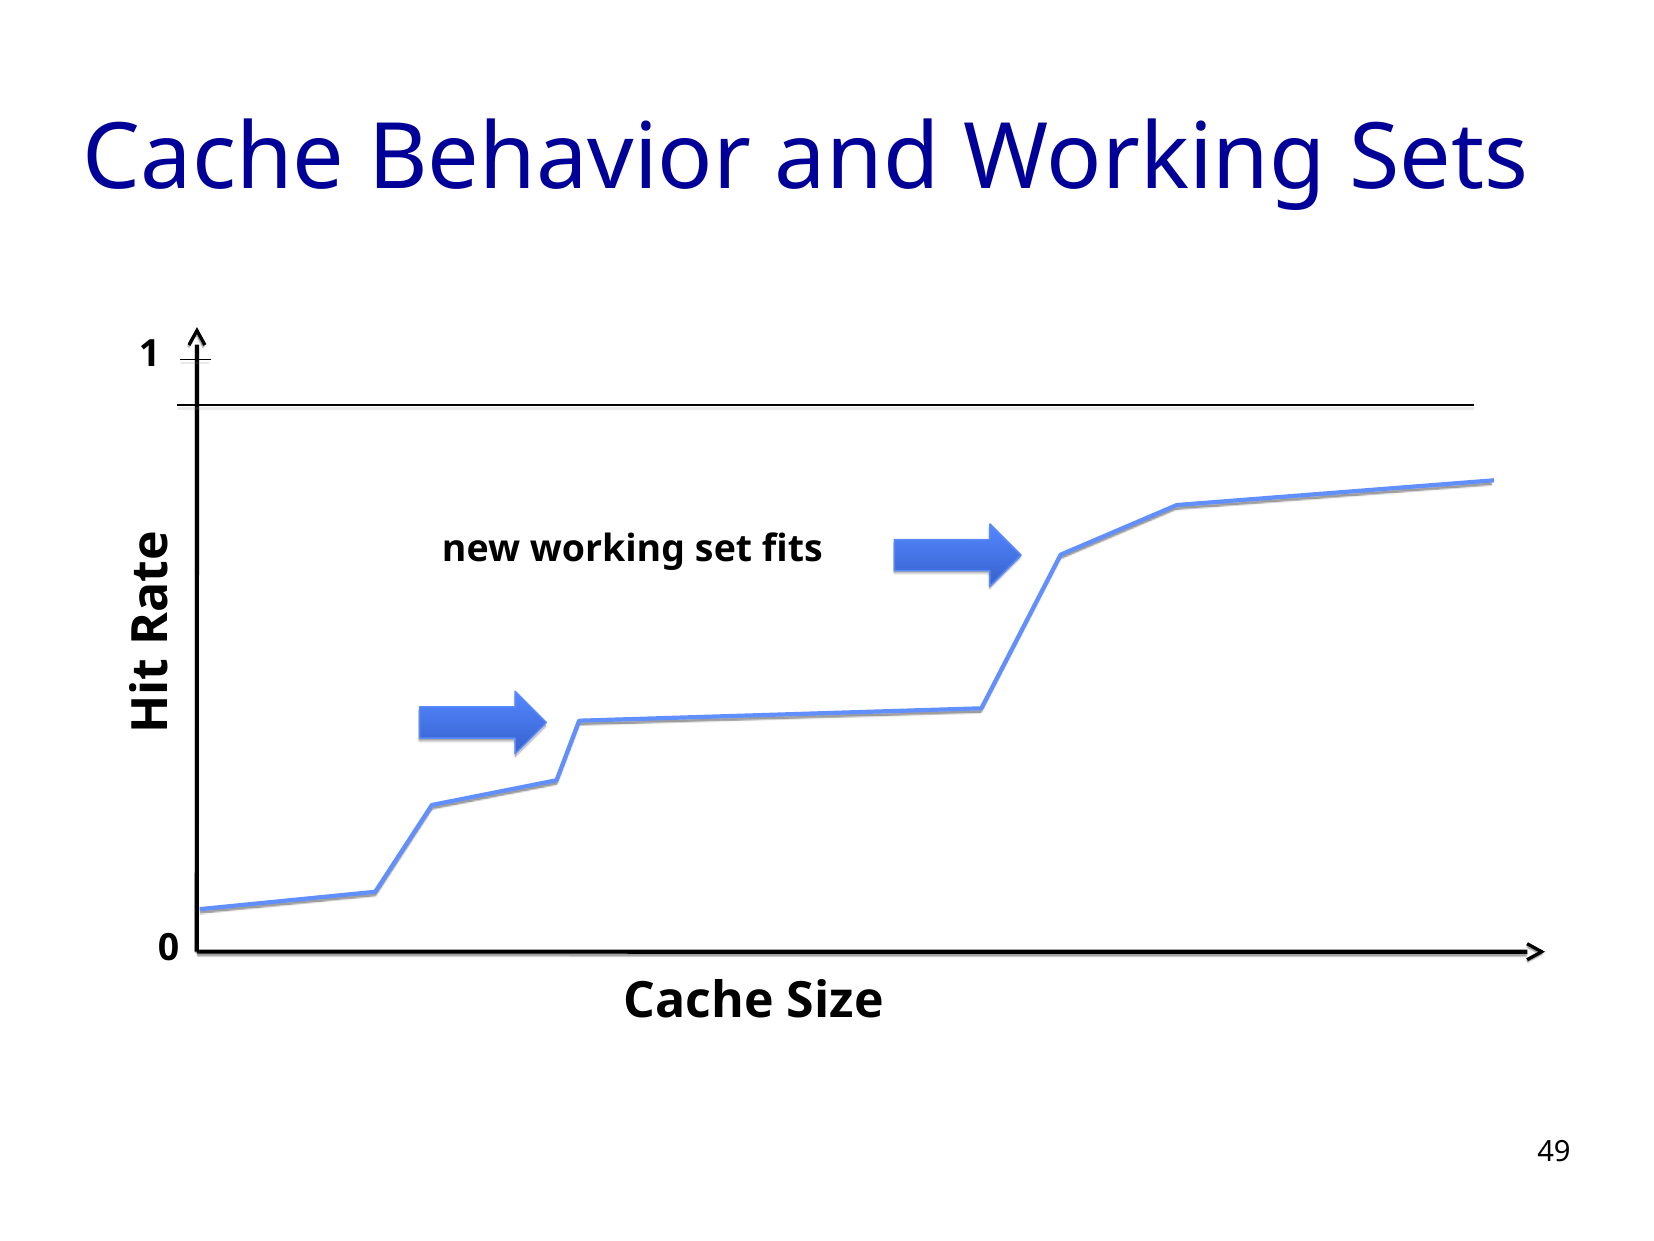

# Cache Behavior and Working Sets
1
new working set fits
Hit Rate
0
Cache Size
49